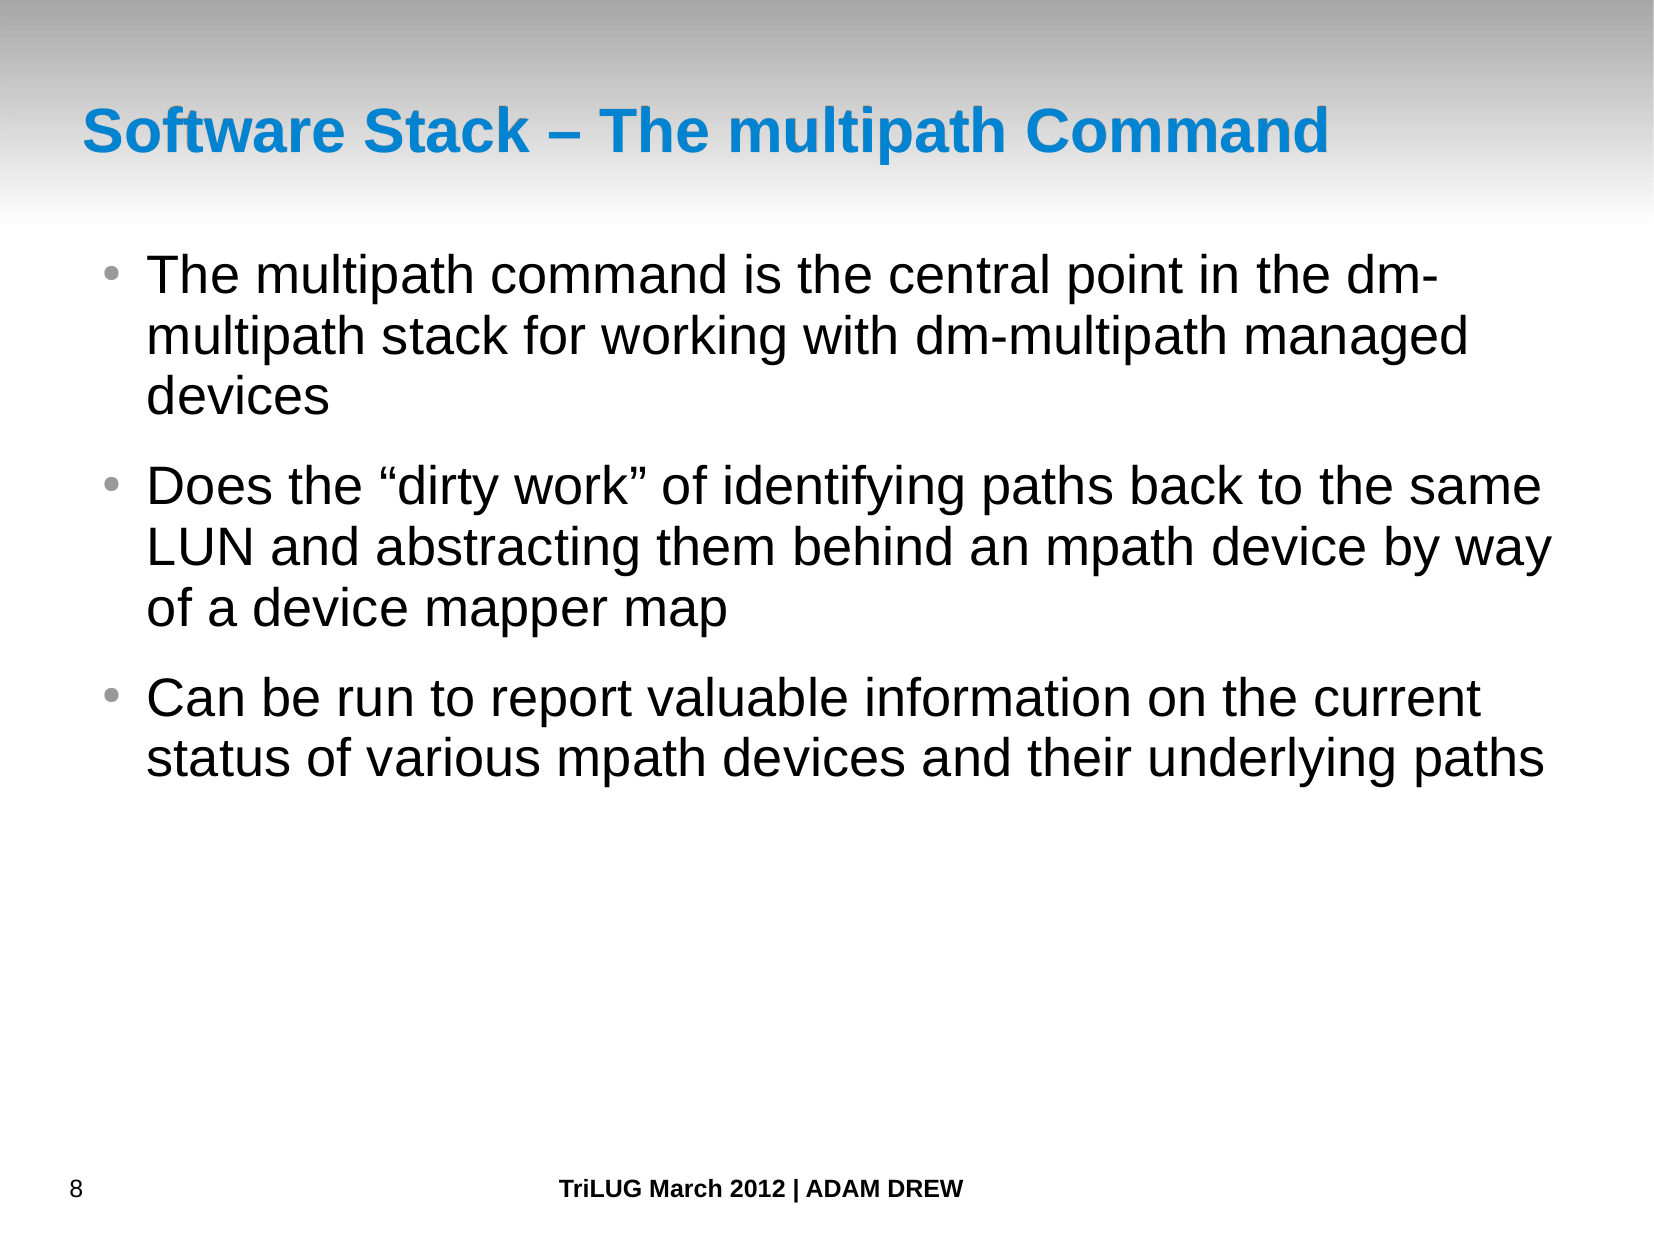

# Software Stack – The multipath Command
The multipath command is the central point in the dm-multipath stack for working with dm-multipath managed devices
Does the “dirty work” of identifying paths back to the same LUN and abstracting them behind an mpath device by way of a device mapper map
Can be run to report valuable information on the current status of various mpath devices and their underlying paths